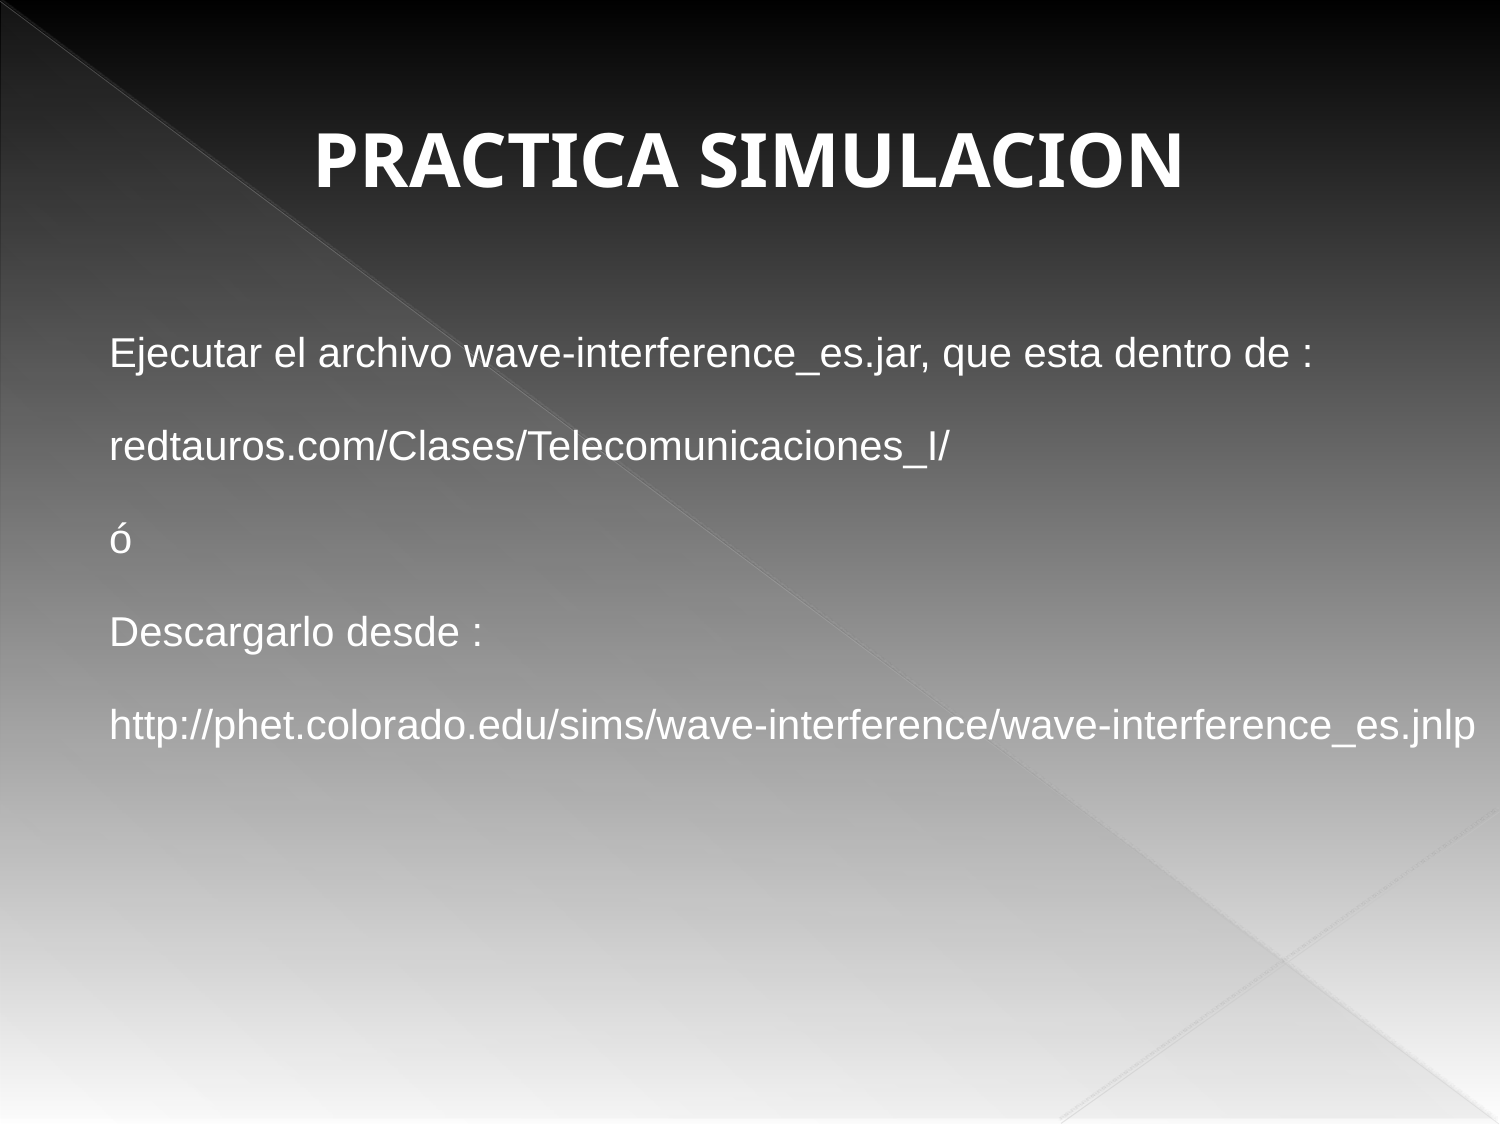

# PRACTICA SIMULACION
Ejecutar el archivo wave-interference_es.jar, que esta dentro de :
redtauros.com/Clases/Telecomunicaciones_I/
ó
Descargarlo desde :
http://phet.colorado.edu/sims/wave-interference/wave-interference_es.jnlp